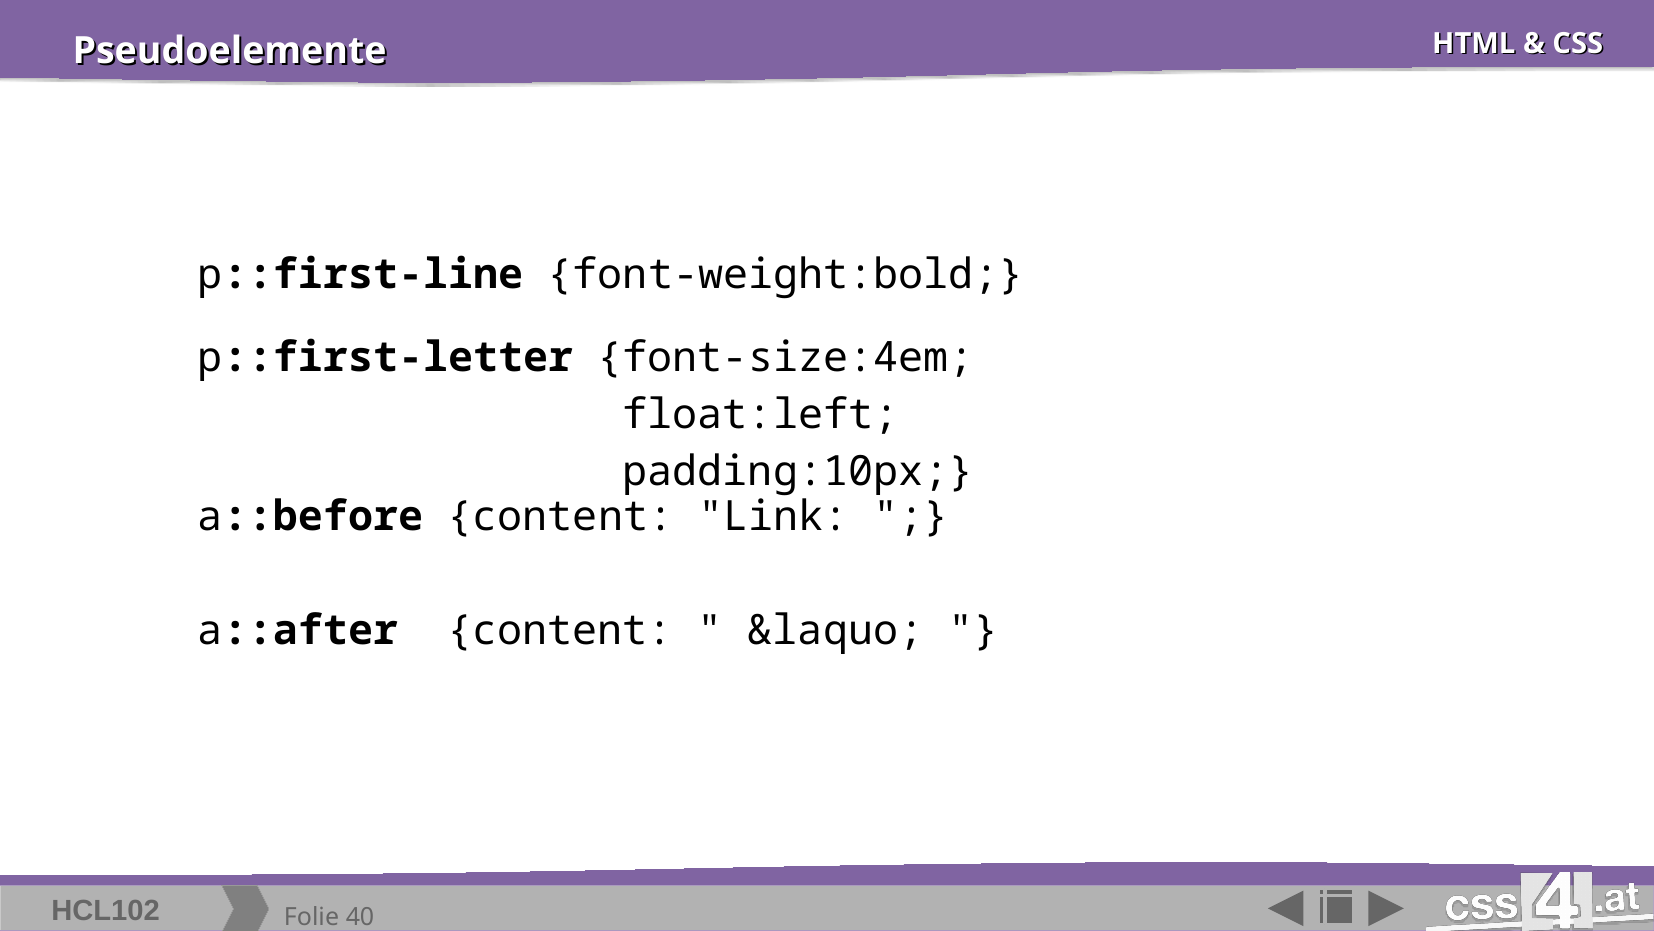

HTML & CSS
Pseudoelemente
p::first-line {font-weight:bold;}
p::first-letter {font-size:4em;
 float:left;
 padding:10px;}
a::before {content: "Link: ";}
a::after {content: " &laquo; "}
HCL102
Folie